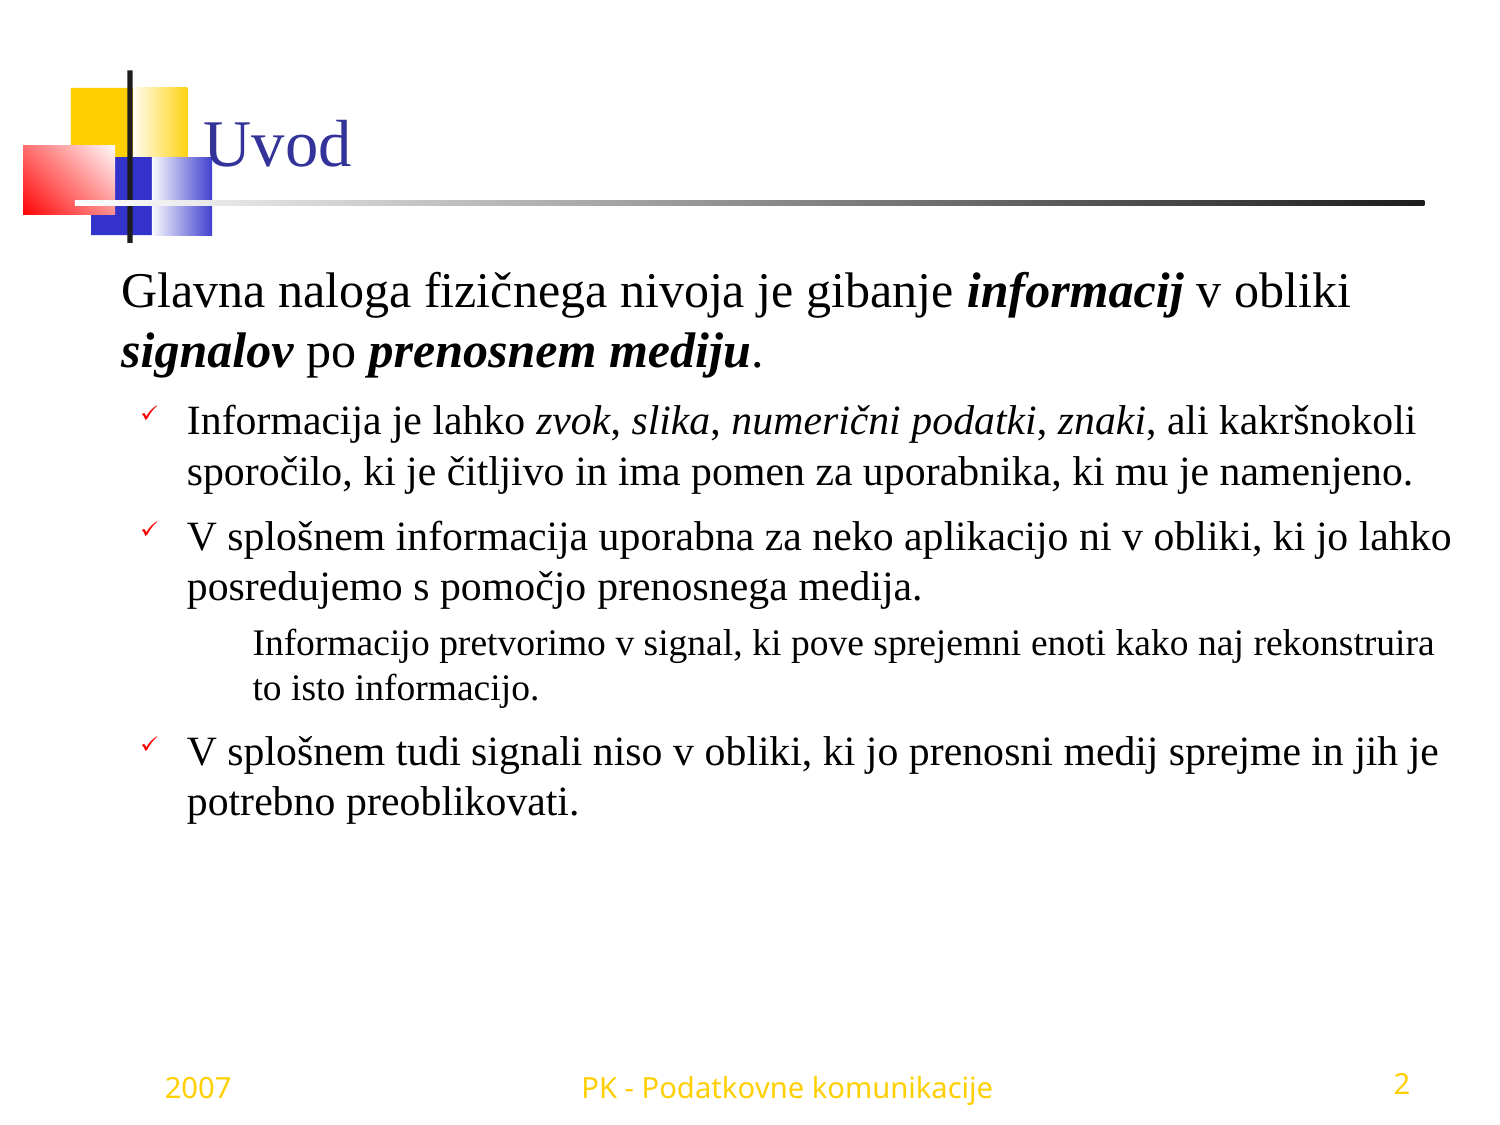

# Uvod
	Glavna naloga fizičnega nivoja je gibanje informacij v obliki signalov po prenosnem mediju.
Informacija je lahko zvok, slika, numerični podatki, znaki, ali kakršnokoli sporočilo, ki je čitljivo in ima pomen za uporabnika, ki mu je namenjeno.
V splošnem informacija uporabna za neko aplikacijo ni v obliki, ki jo lahko posredujemo s pomočjo prenosnega medija.
	Informacijo pretvorimo v signal, ki pove sprejemni enoti kako naj rekonstruira to isto informacijo.
V splošnem tudi signali niso v obliki, ki jo prenosni medij sprejme in jih je potrebno preoblikovati.
2007
PK - Podatkovne komunikacije